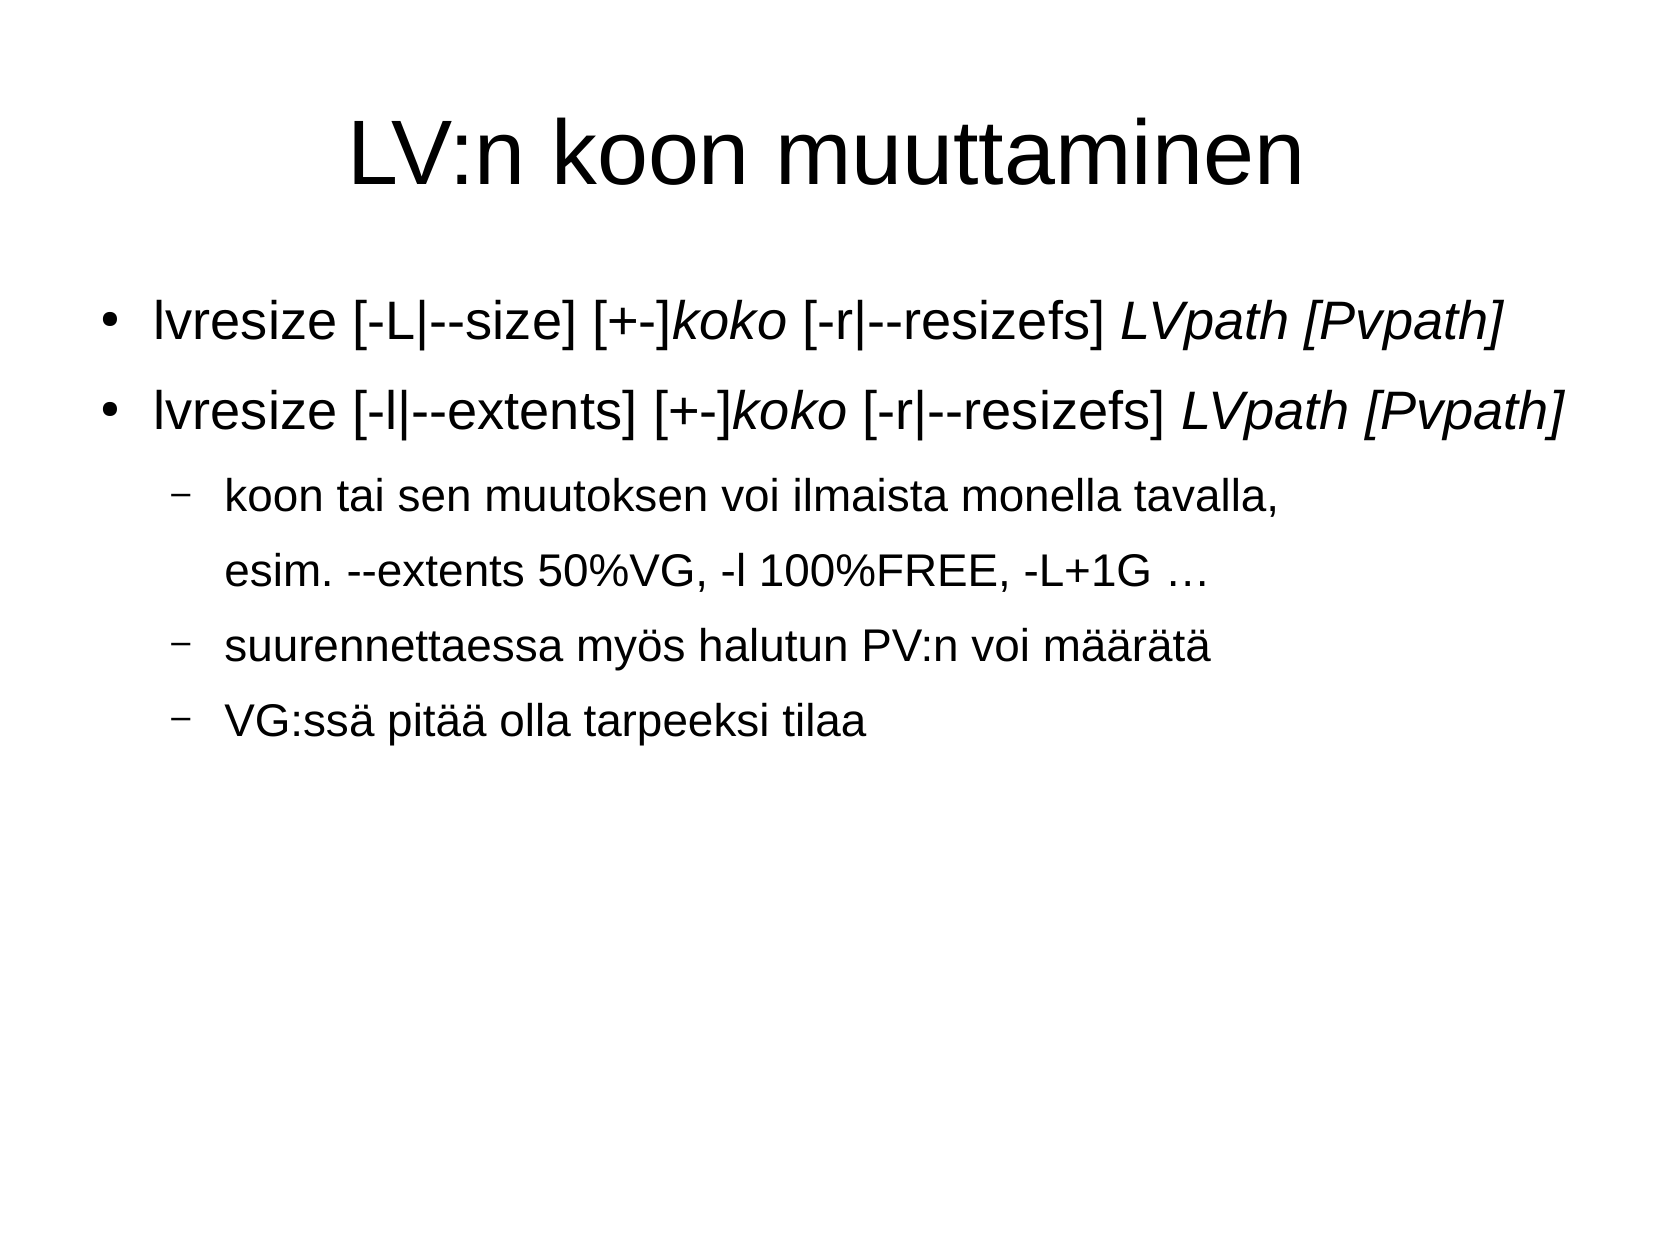

# LV:n koon muuttaminen
lvresize [-L|--size] [+-]koko [-r|--resizefs] LVpath [Pvpath]
lvresize [-l|--extents] [+-]koko [-r|--resizefs] LVpath [Pvpath]
koon tai sen muutoksen voi ilmaista monella tavalla,
esim. --extents 50%VG, -l 100%FREE, -L+1G …
suurennettaessa myös halutun PV:n voi määrätä
VG:ssä pitää olla tarpeeksi tilaa